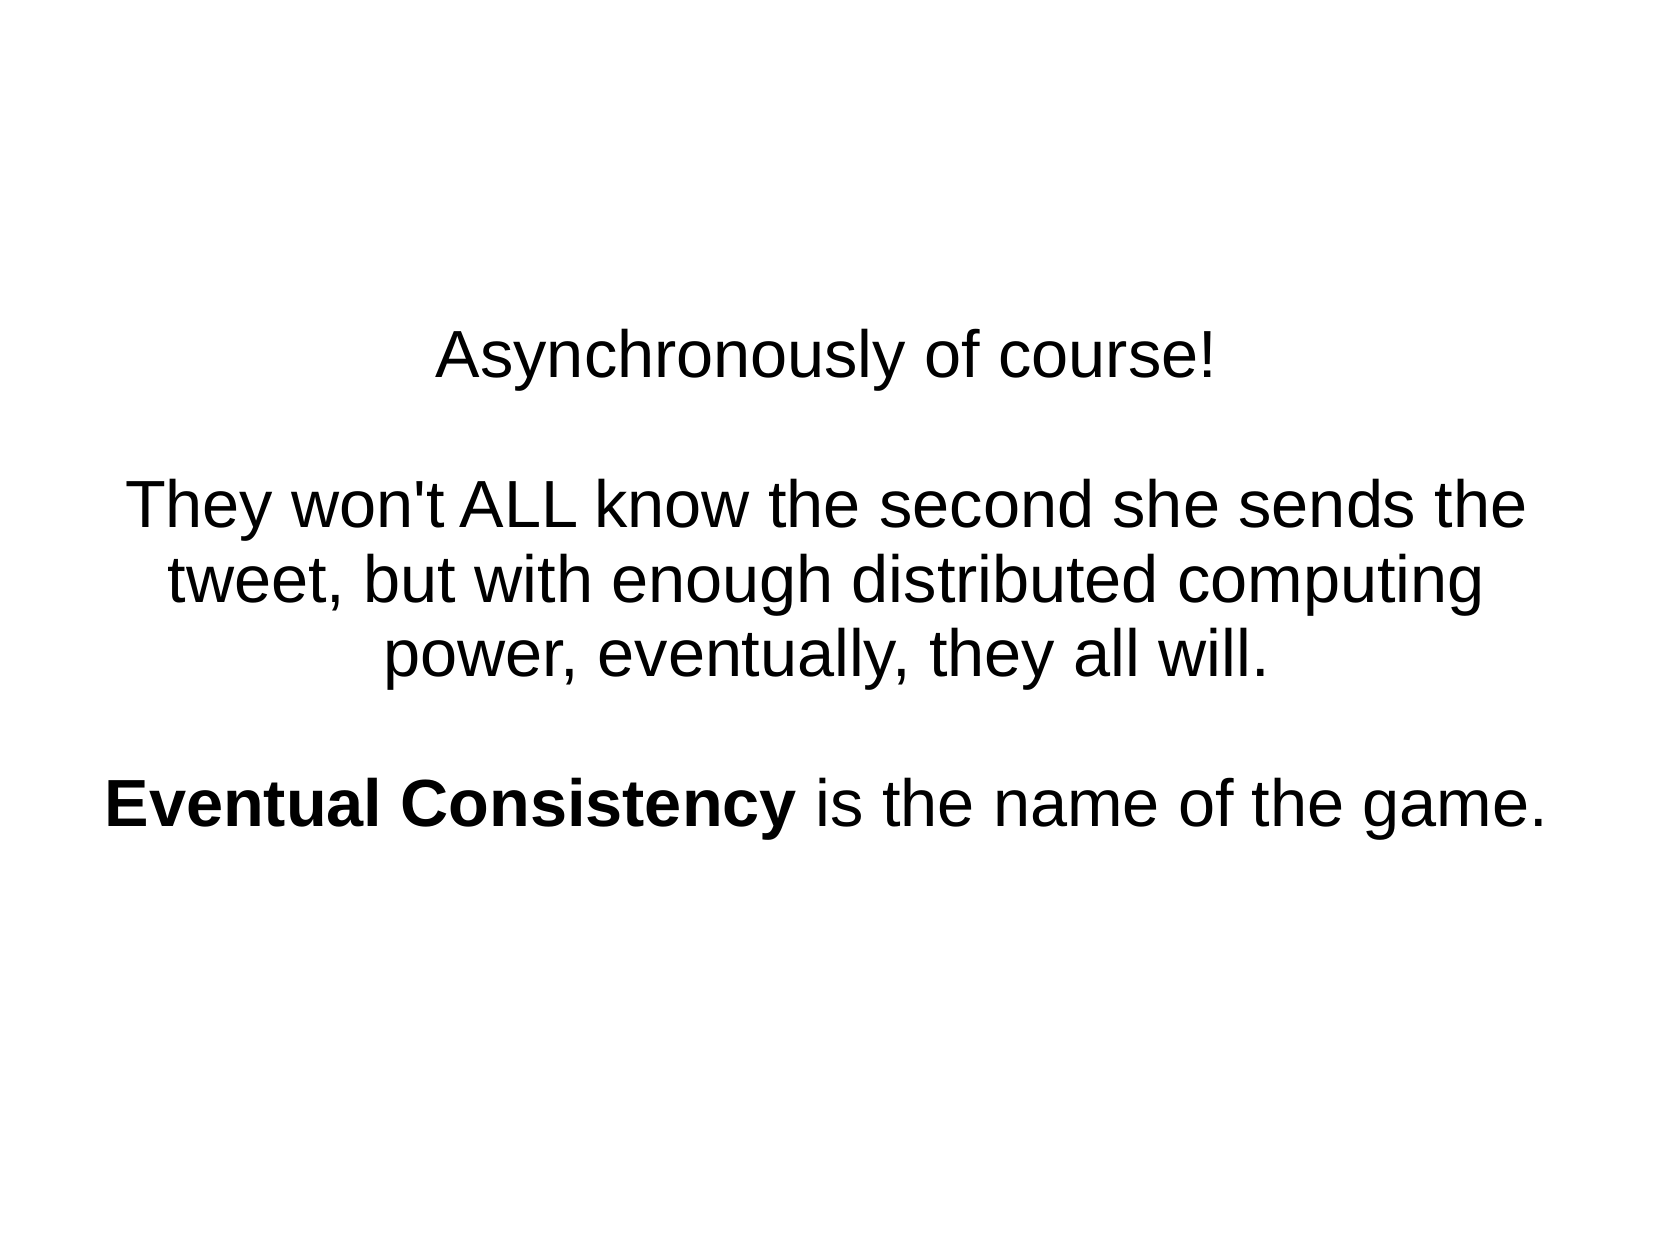

# Asynchronously of course!
They won't ALL know the second she sends the tweet, but with enough distributed computing power, eventually, they all will.
Eventual Consistency is the name of the game.